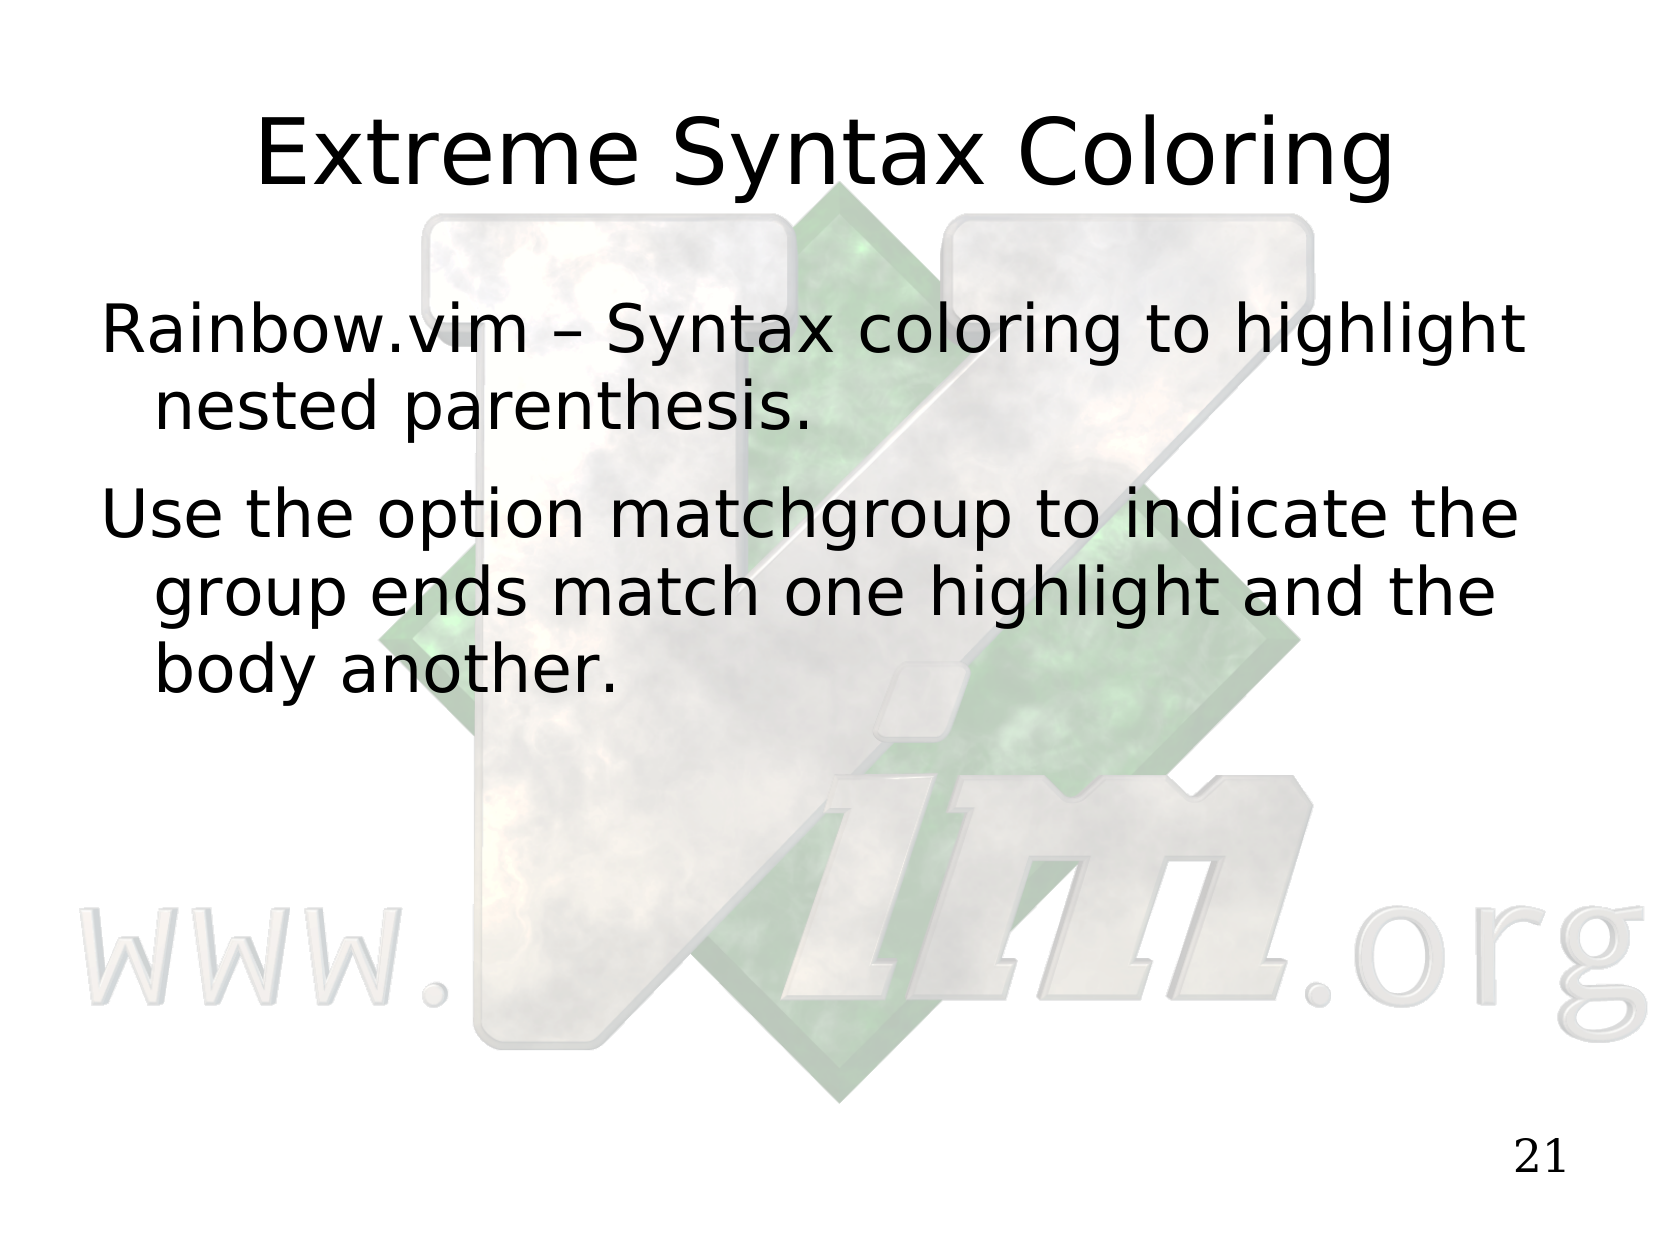

# Extreme Syntax Coloring
Rainbow.vim – Syntax coloring to highlight nested parenthesis.
Use the option matchgroup to indicate the group ends match one highlight and the body another.
21